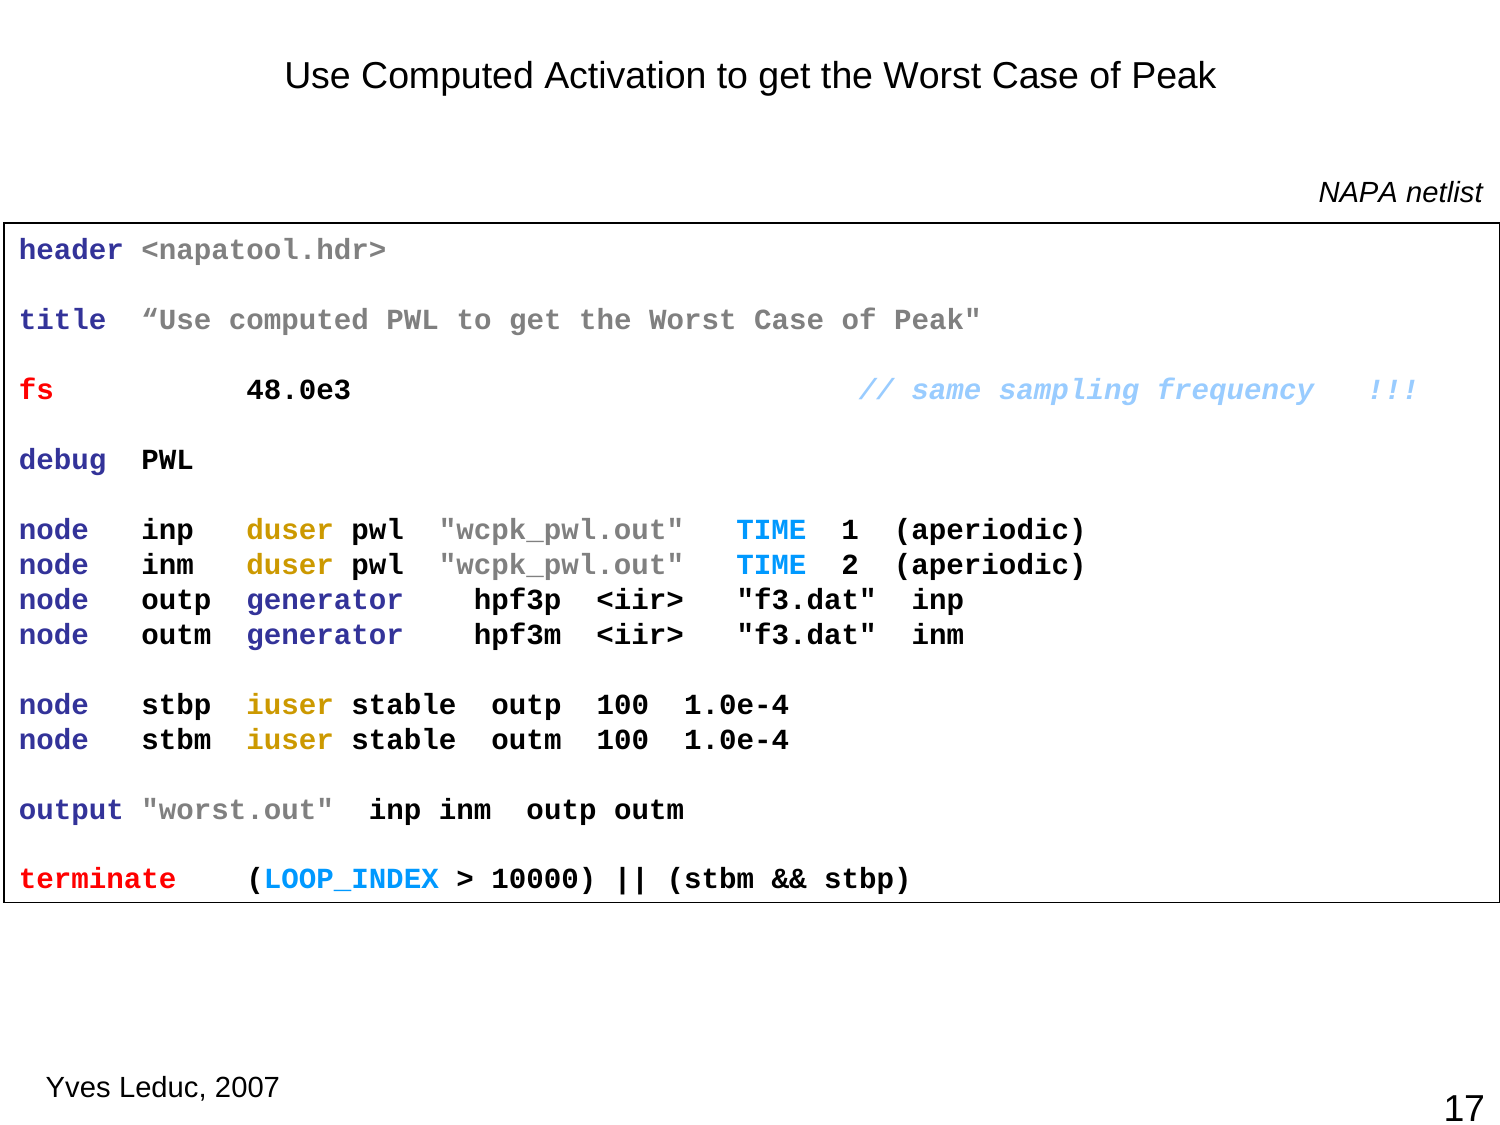

Use Computed Activation to get the Worst Case of Peak
NAPA netlist
header <napatool.hdr>
title “Use computed PWL to get the Worst Case of Peak"
fs 48.0e3 // same sampling frequency !!!
debug PWL
node inp duser pwl "wcpk_pwl.out" TIME 1 (aperiodic)
node inm duser pwl "wcpk_pwl.out" TIME 2 (aperiodic)
node outp generator hpf3p <iir> "f3.dat" inp
node outm generator hpf3m <iir> "f3.dat" inm
node stbp iuser stable outp 100 1.0e-4
node stbm iuser stable outm 100 1.0e-4
output "worst.out" inp inm outp outm
terminate (LOOP_INDEX > 10000) || (stbm && stbp)
17